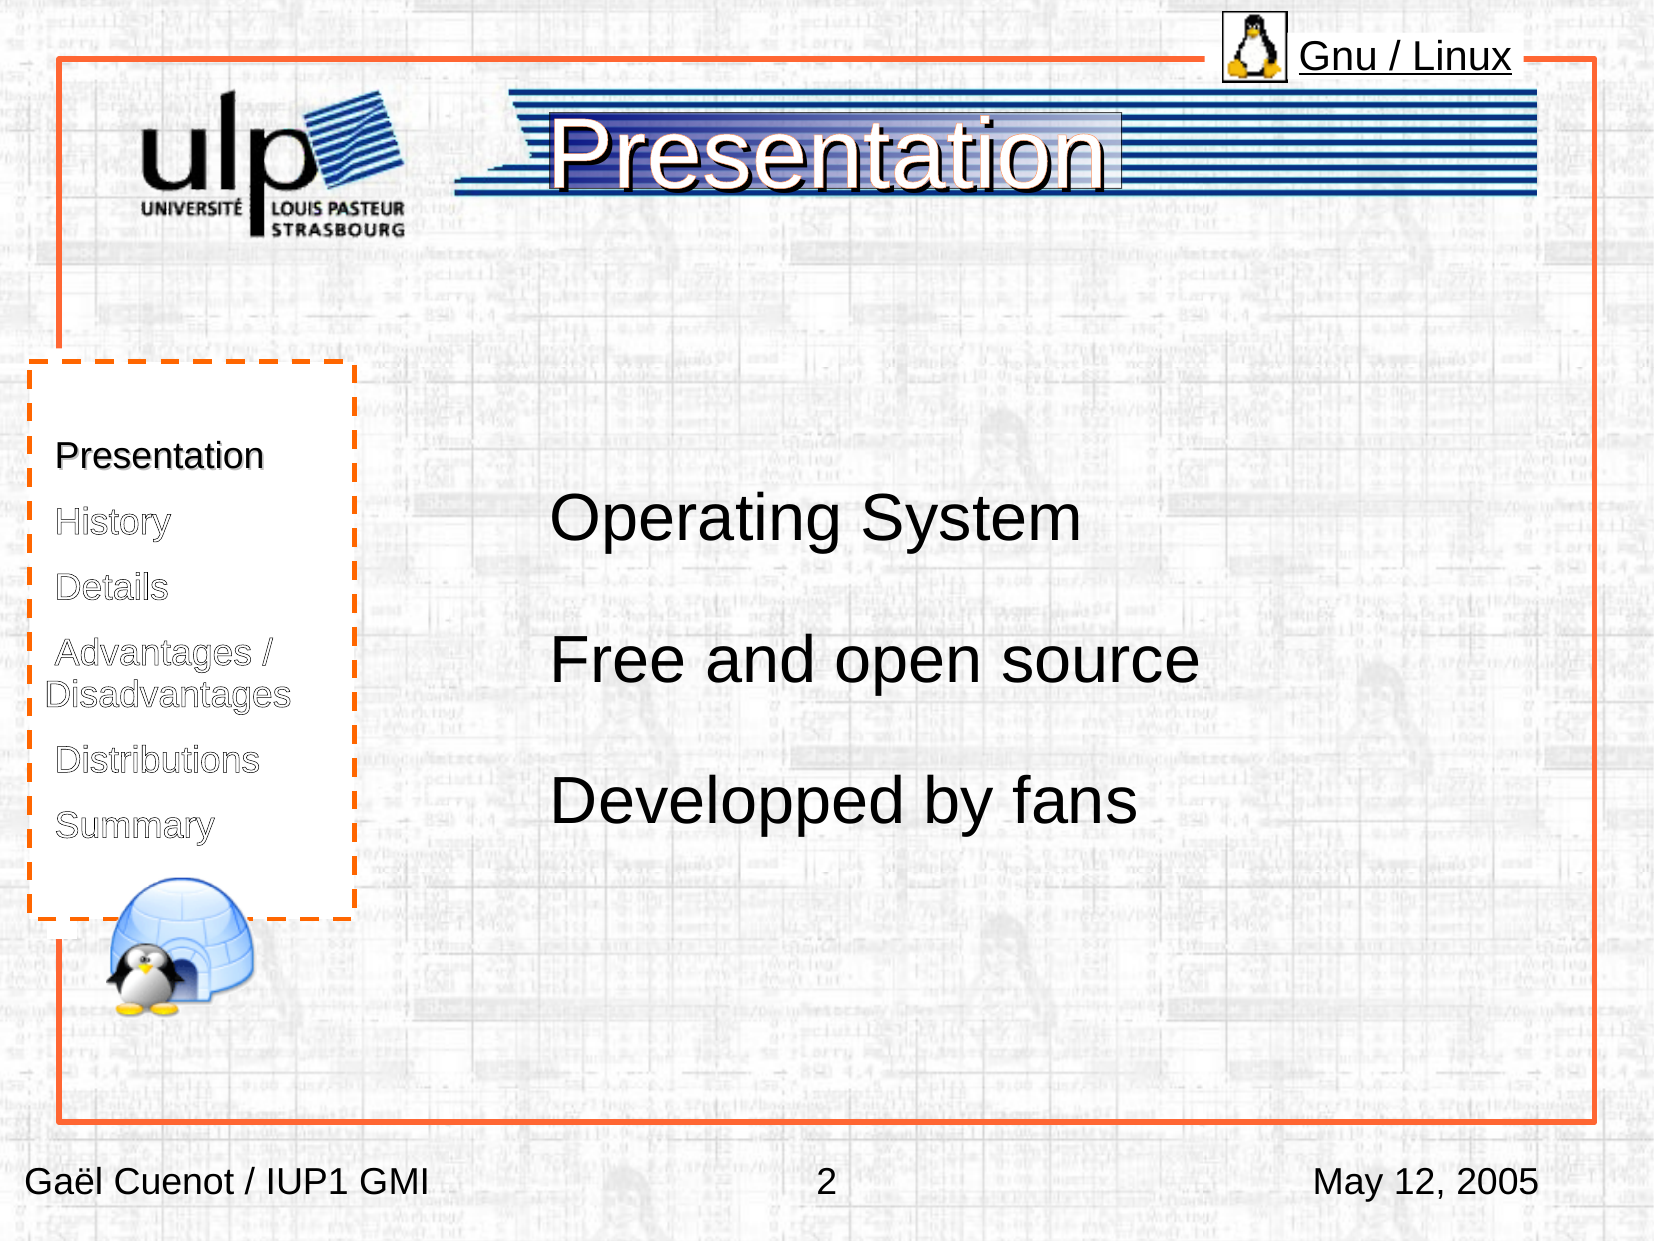

Gnu / Linux
Presentation
 Presentation
 History
 Details
 Advantages / Disadvantages
 Distributions
 Summary
# Operating System
 Free and open source
 Developped by fans
Gaël Cuenot / IUP1 GMI
May 12, 2005